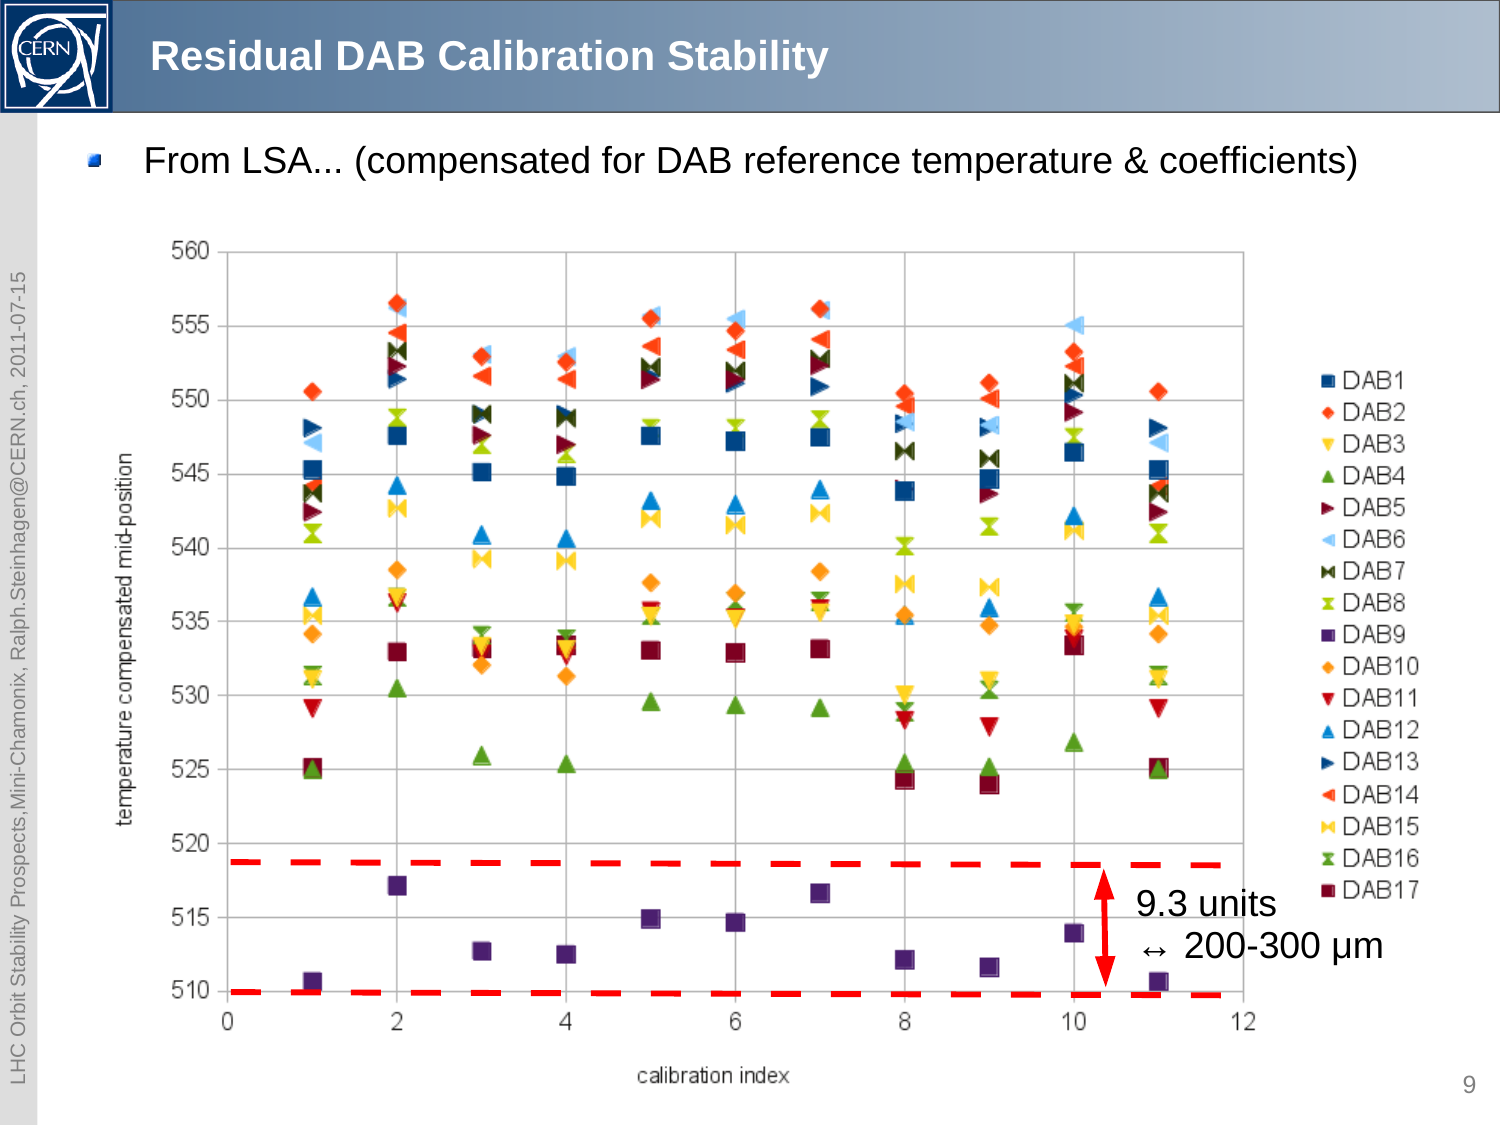

# Residual DAB Calibration Stability
From LSA... (compensated for DAB reference temperature & coefficients)
9.3 units
↔ 200-300 μm